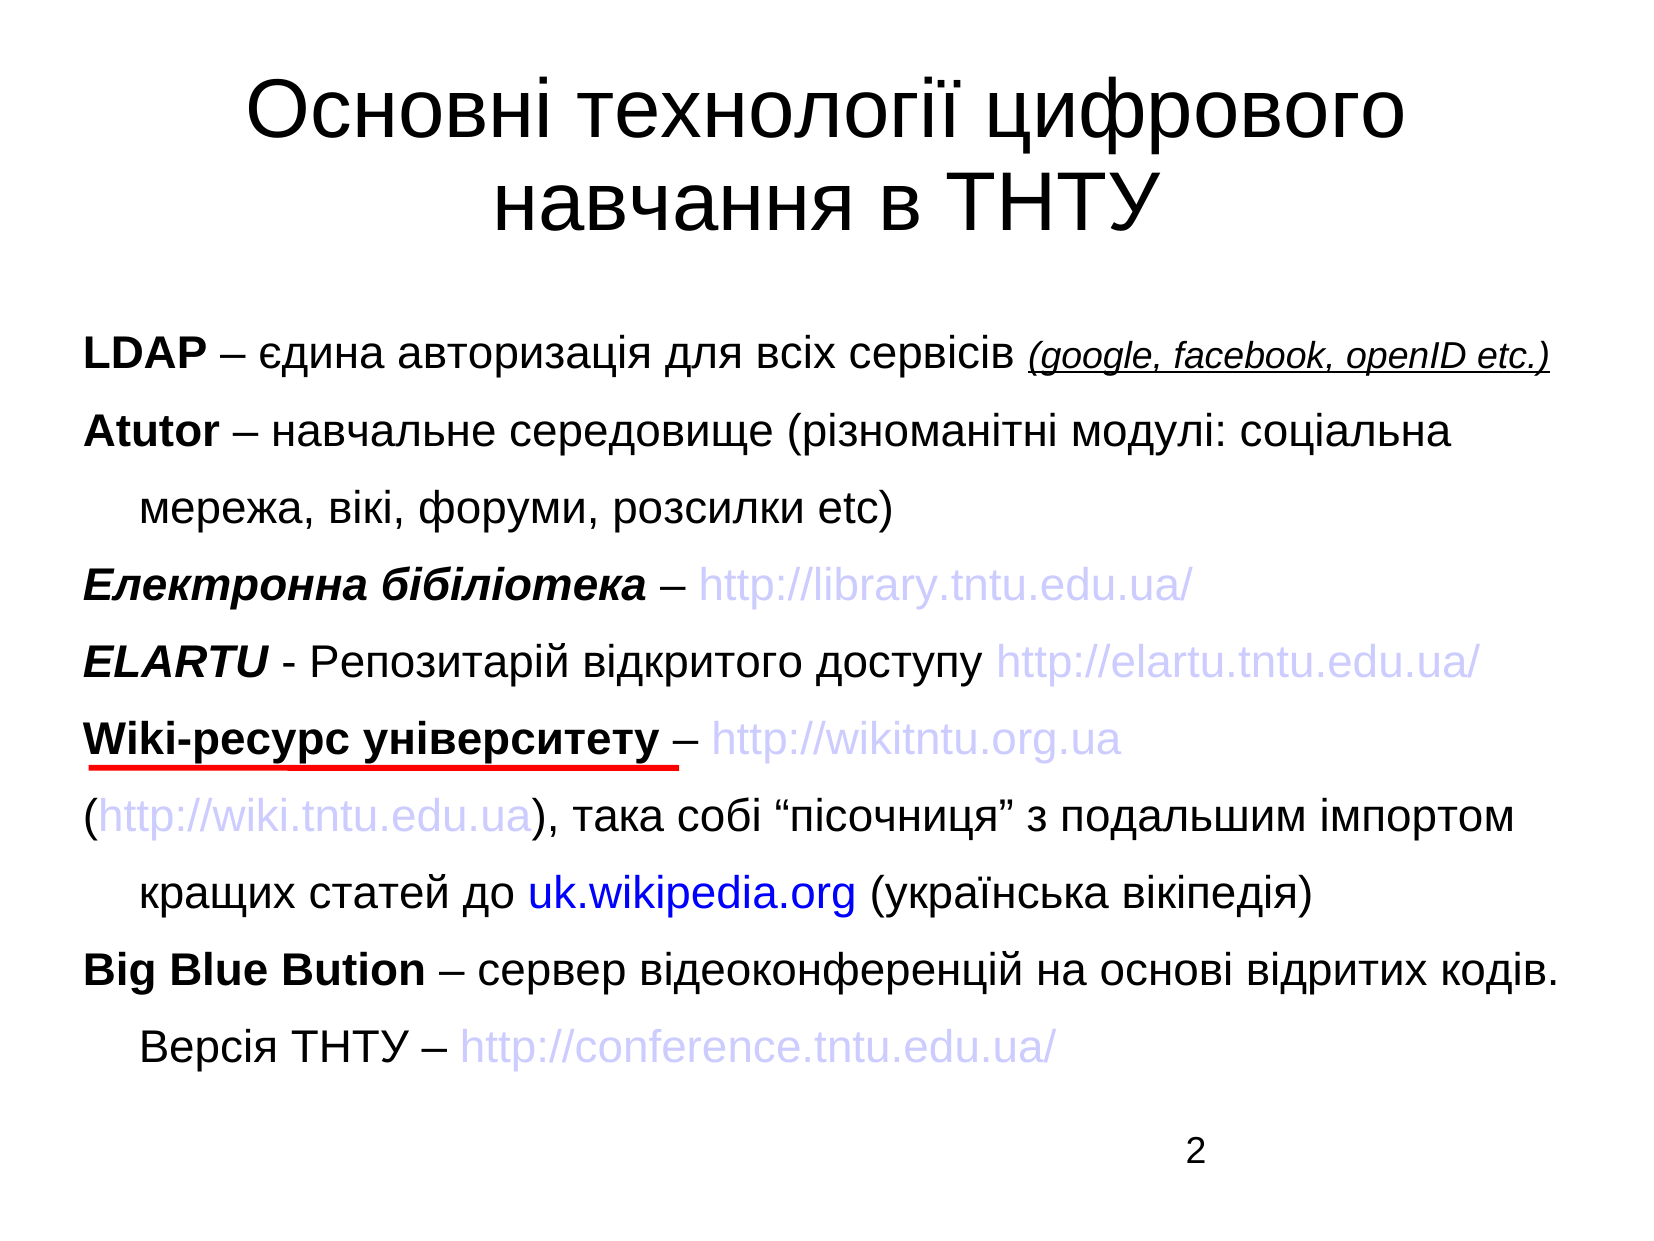

# Основні технології цифрового навчання в ТНТУ
LDAP – єдина авторизація для всіх сервісів (google, facebook, openID etc.)
Atutor – навчальне середовище (різноманітні модулі: соціальна мережа, вікі, форуми, розсилки etc)
Електронна бібіліотека – http://library.tntu.edu.ua/
ELARTU - Репозитарій відкритого доступу http://elartu.tntu.edu.ua/
Wiki-ресурс університету – http://wikitntu.org.ua
(http://wiki.tntu.edu.ua), така собі “пісочниця” з подальшим імпортом кращих статей до uk.wikipedia.org (українська вікіпедія)
Big Blue Bution – сервер відеоконференцій на основі відритих кодів. Версія ТНТУ – http://conference.tntu.edu.ua/
2